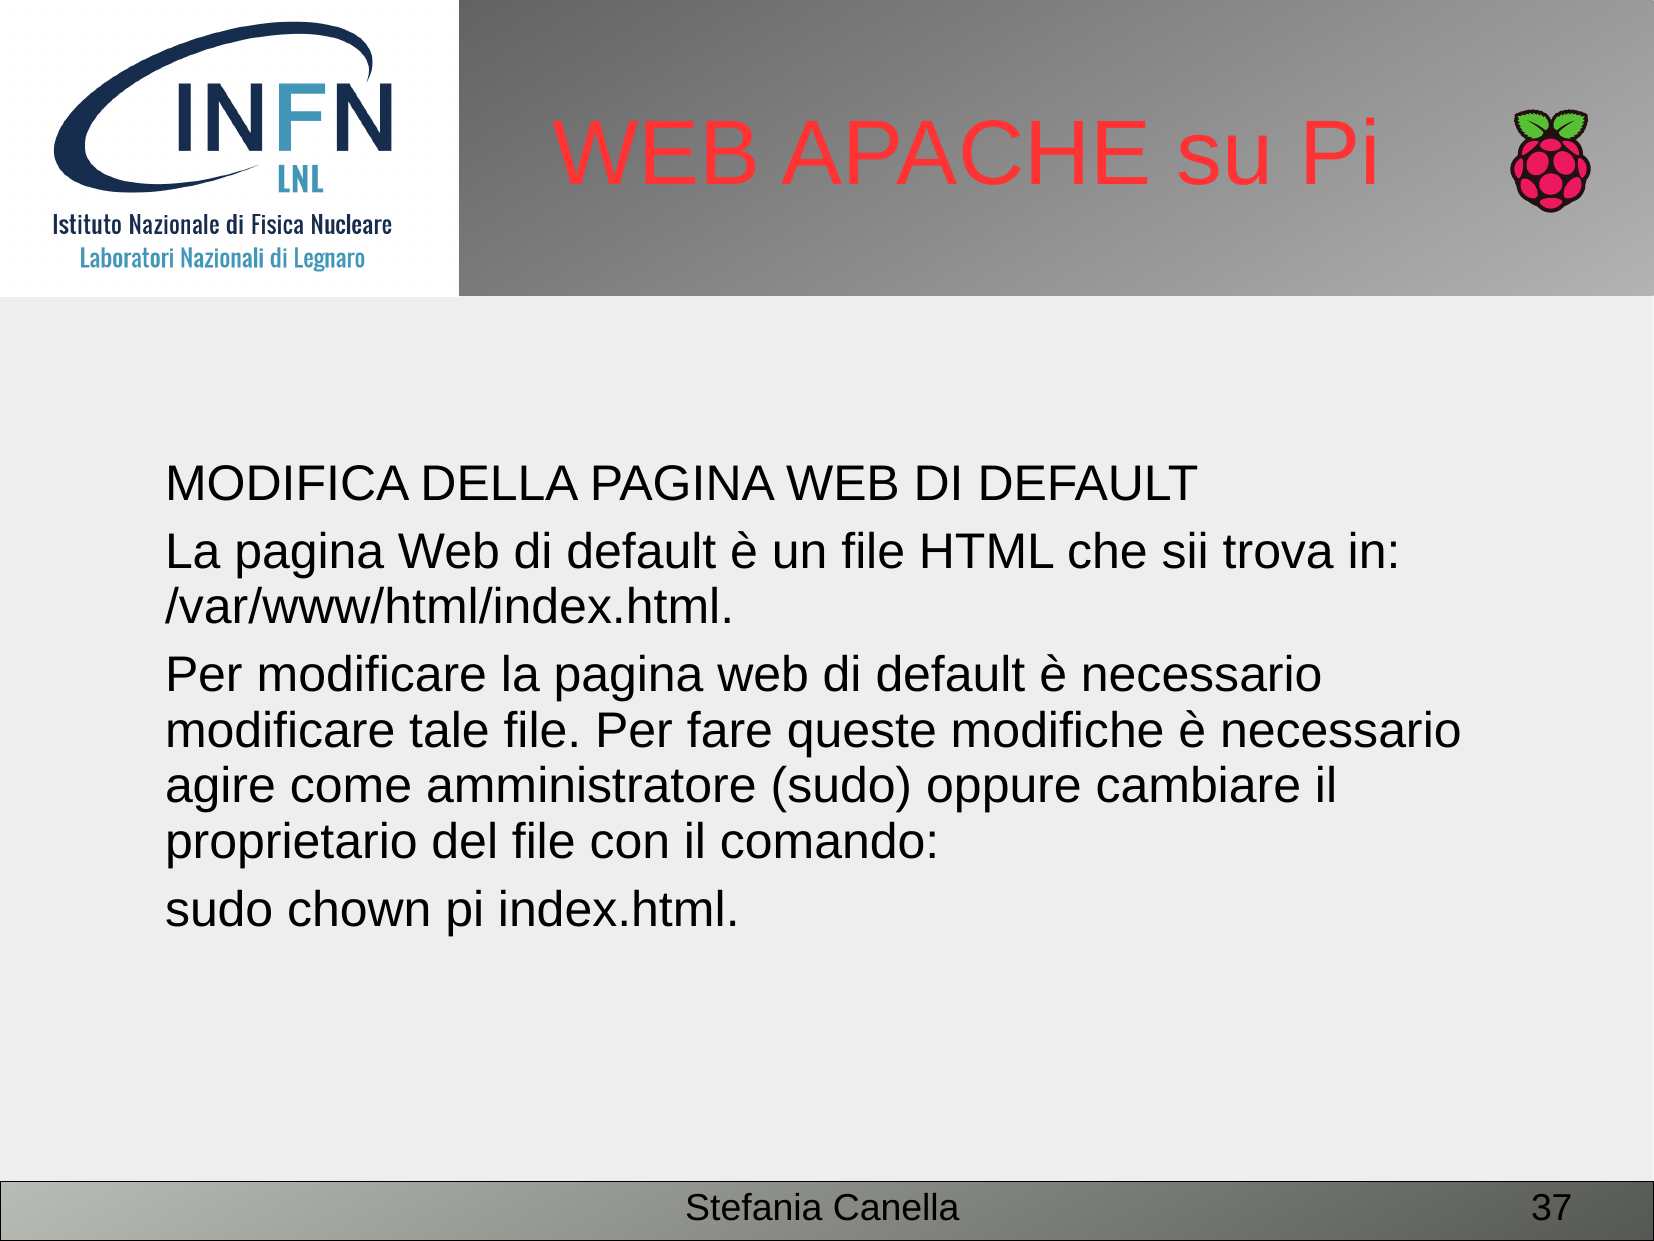

# WEB APACHE su Pi
MODIFICA DELLA PAGINA WEB DI DEFAULT
La pagina Web di default è un file HTML che sii trova in: /var/www/html/index.html.
Per modificare la pagina web di default è necessario modificare tale file. Per fare queste modifiche è necessario agire come amministratore (sudo) oppure cambiare il proprietario del file con il comando:
sudo chown pi index.html.
Stefania Canella